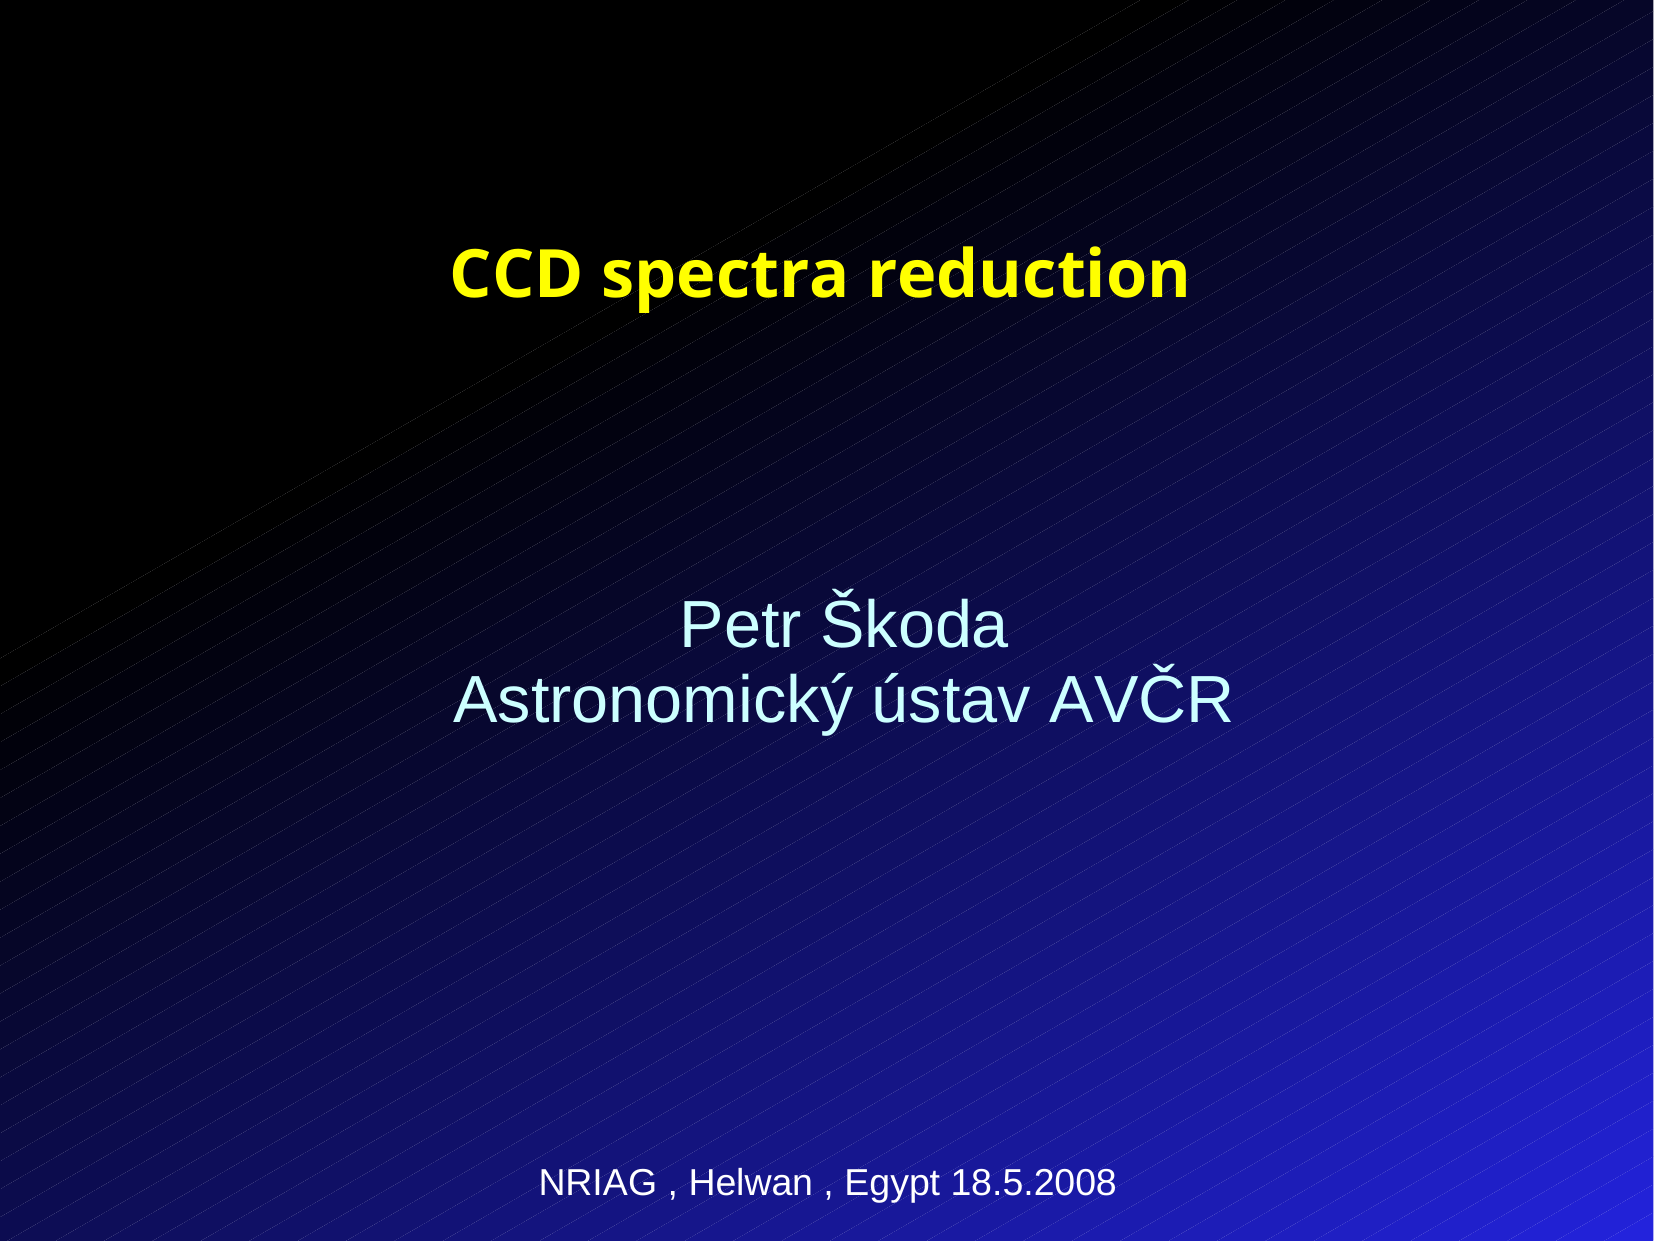

# CCD spectra reduction
Petr Škoda
Astronomický ústav AVČR
NRIAG , Helwan , Egypt 18.5.2008